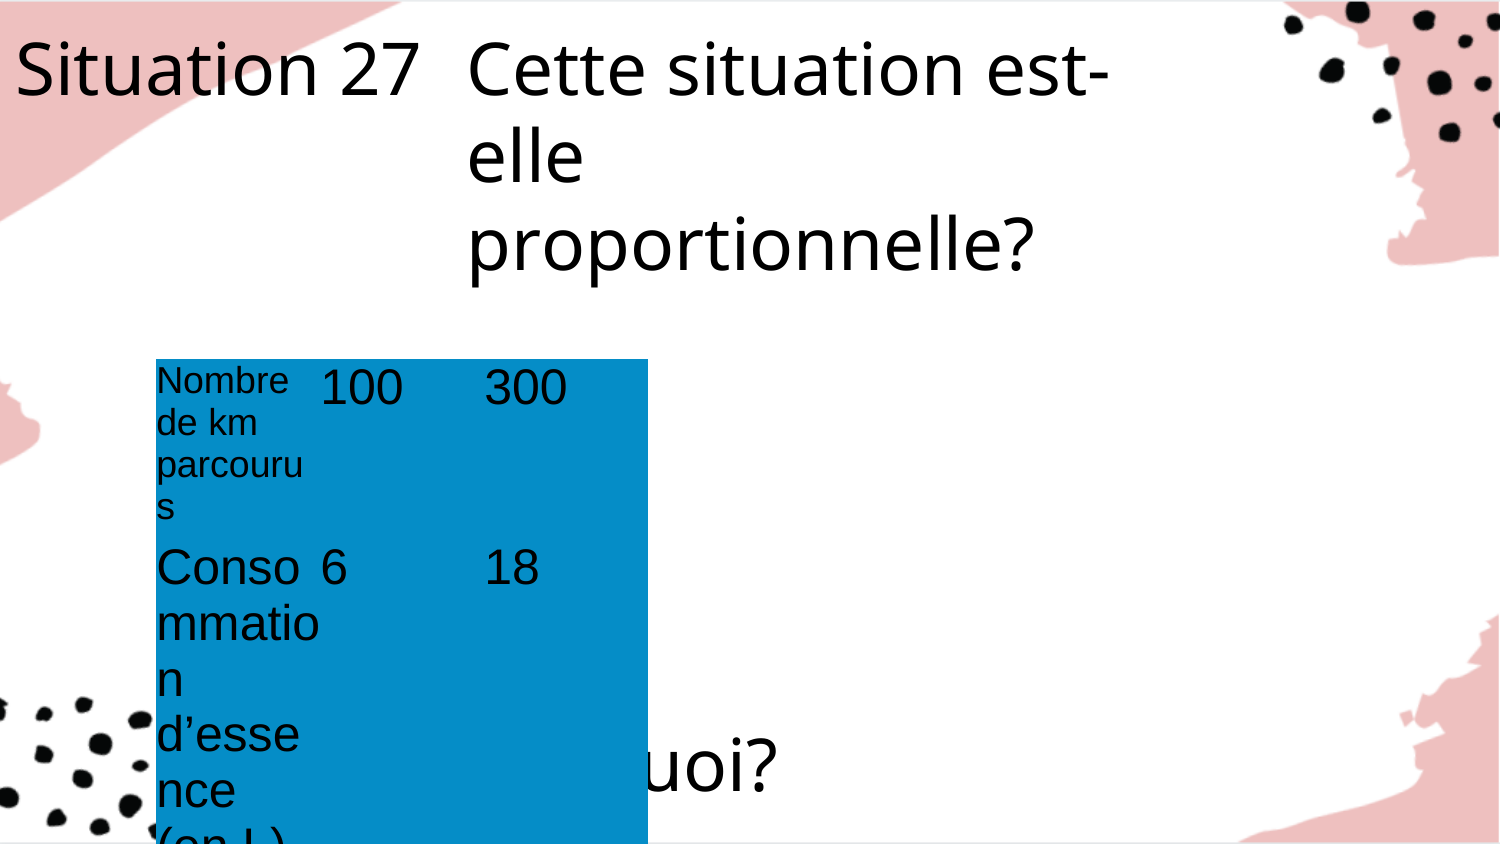

Situation 27
Cette situation est-elle proportionnelle?
| Nombre de km parcourus | 100 | 300 |
| --- | --- | --- |
| Consommation d’essence (en L) | 6 | 18 |
Pourquoi?